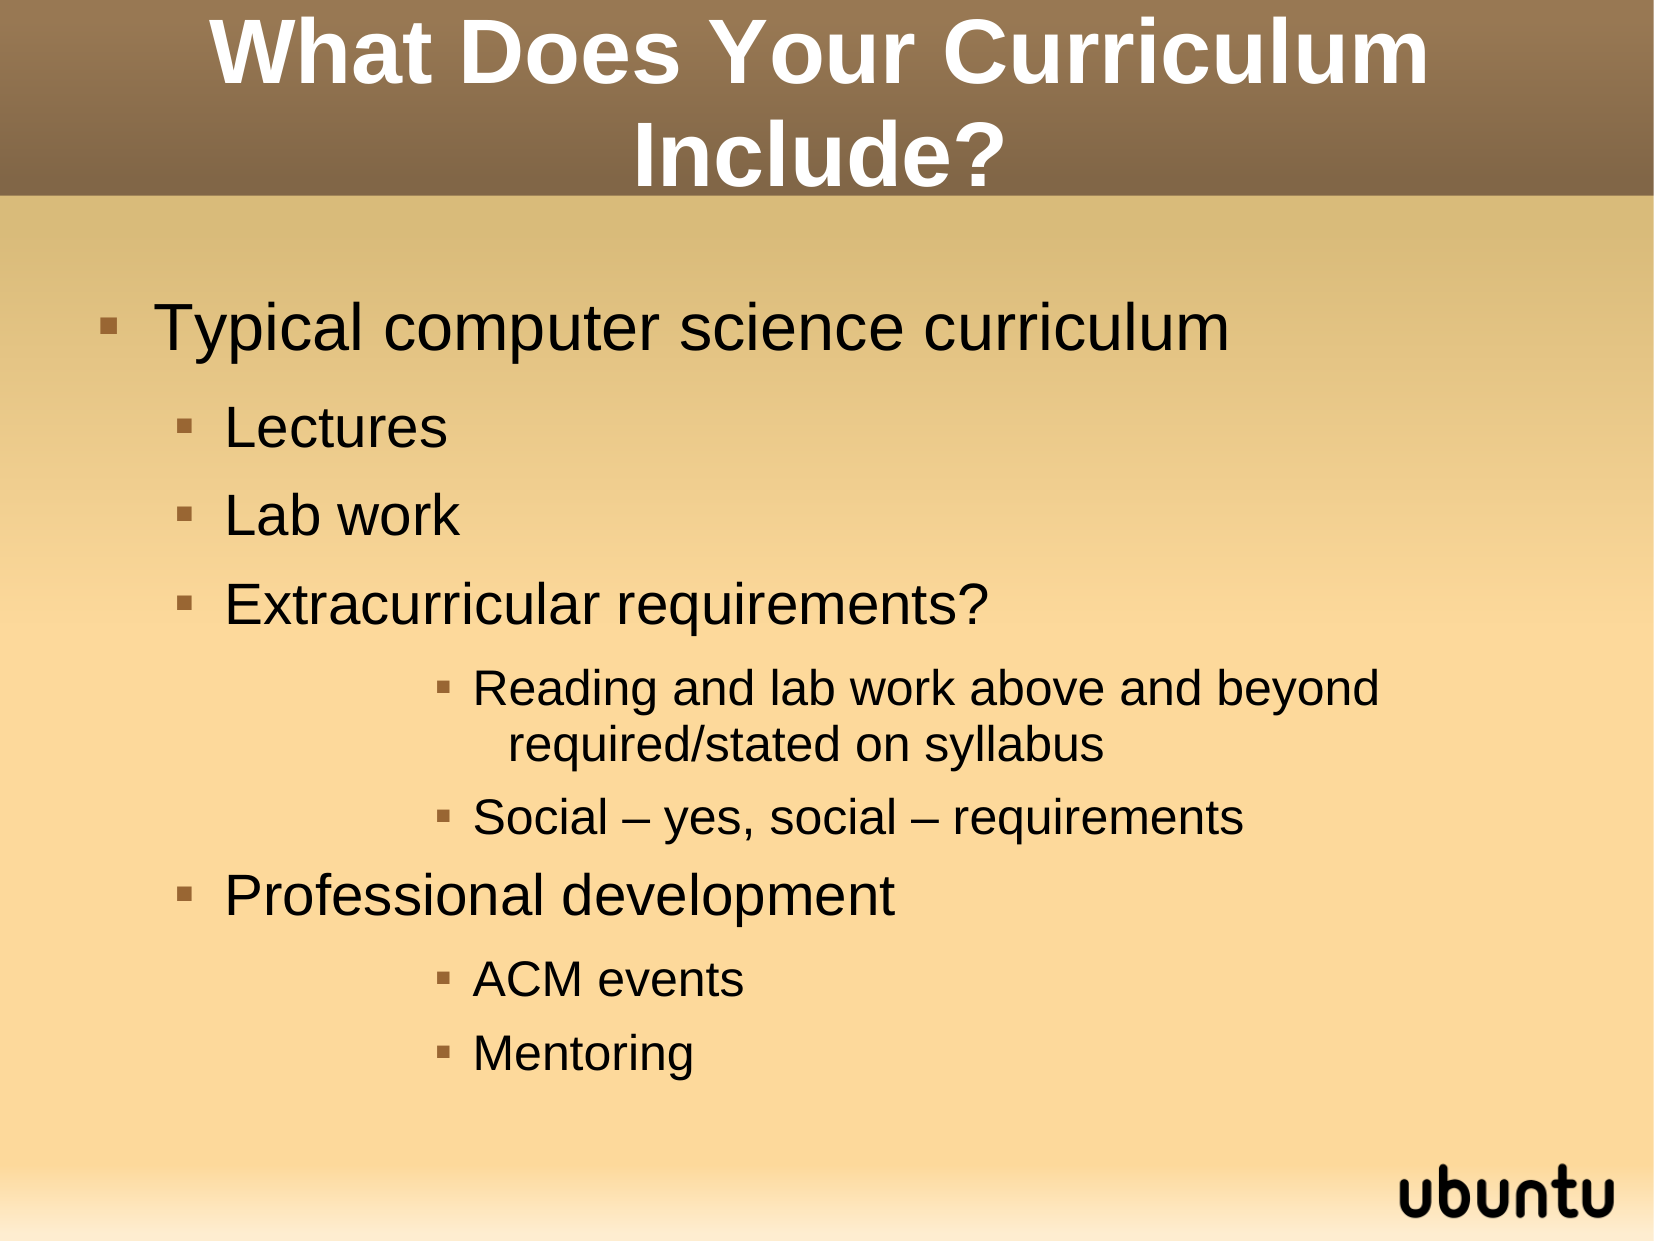

# What Does Your Curriculum Include?
Typical computer science curriculum
Lectures
Lab work
Extracurricular requirements?
Reading and lab work above and beyond required/stated on syllabus
Social – yes, social – requirements
Professional development
ACM events
Mentoring